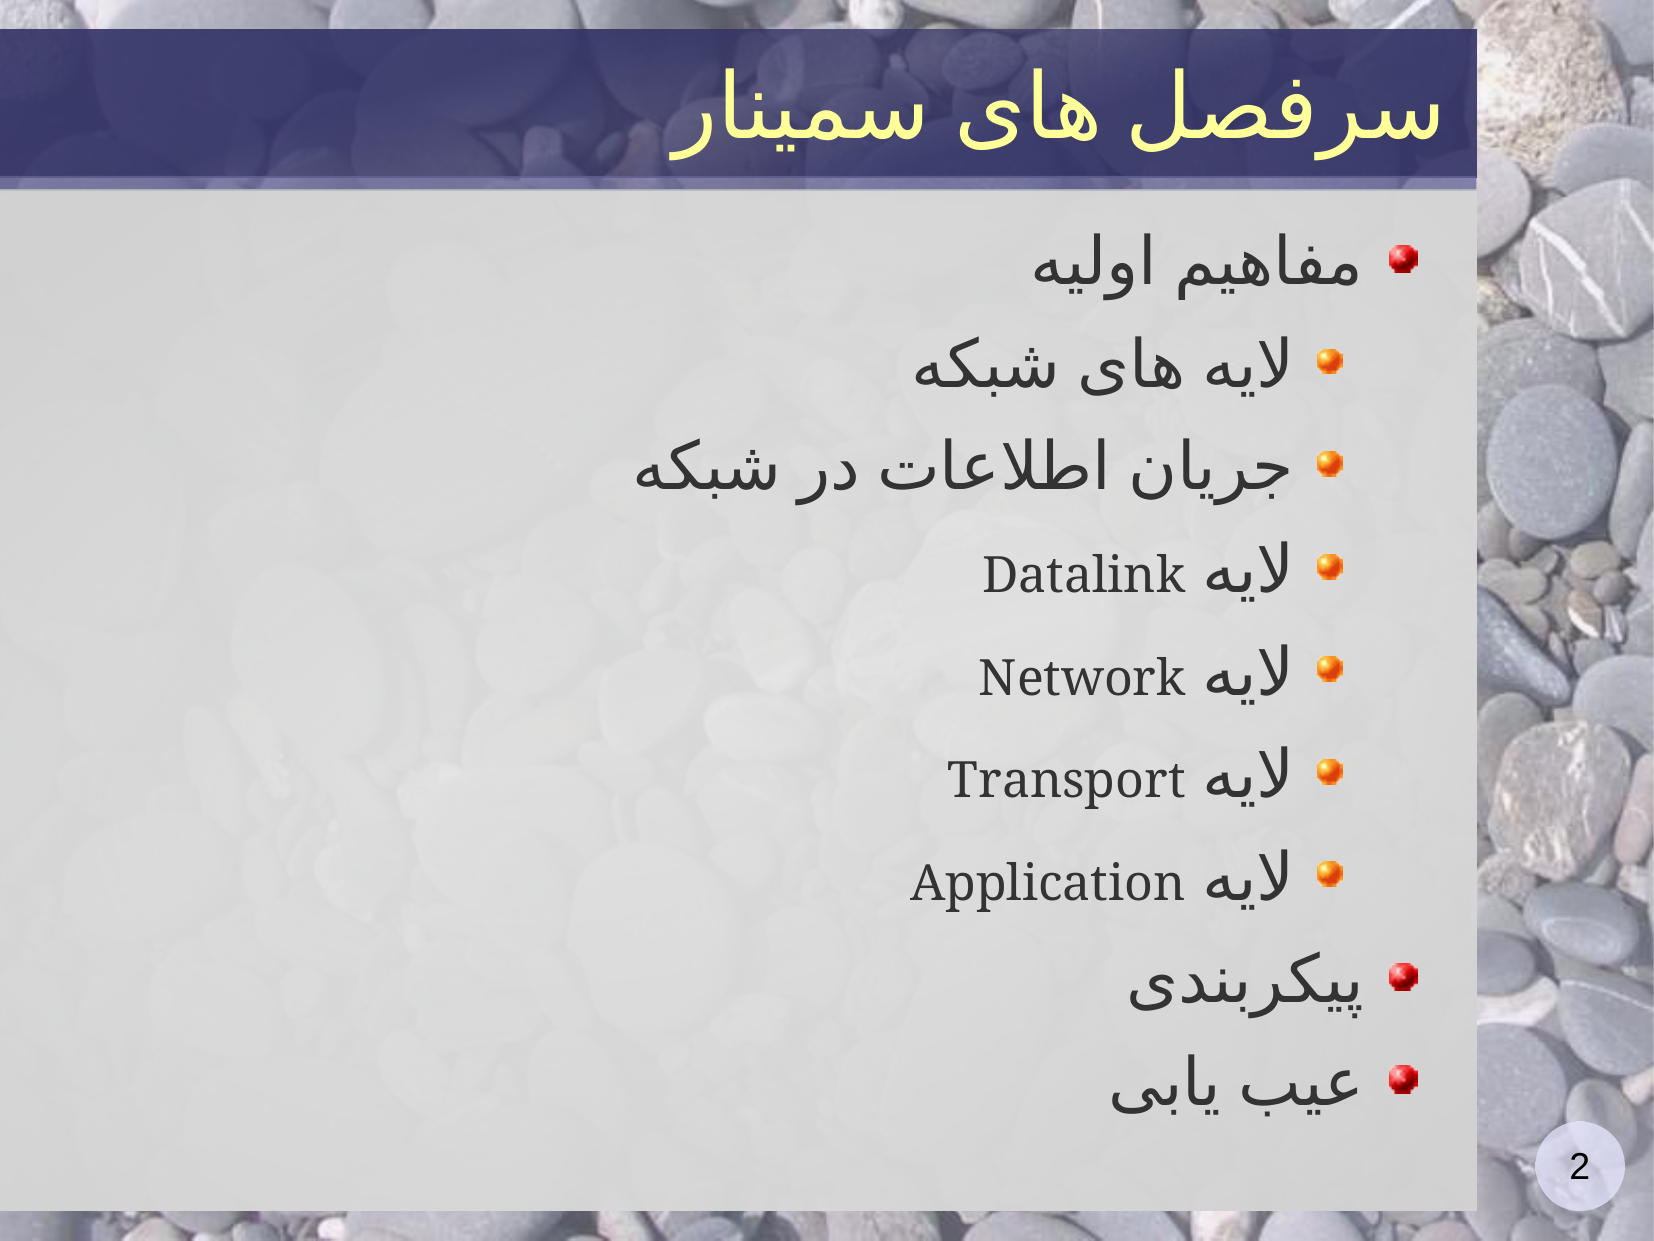

# سرفصل های سمینار
مفاهیم اولیه
لایه های شبکه
جریان اطلاعات در شبکه
لایه Datalink
لایه Network
لایه Transport
لایه Application
پیکربندی
عیب یابی